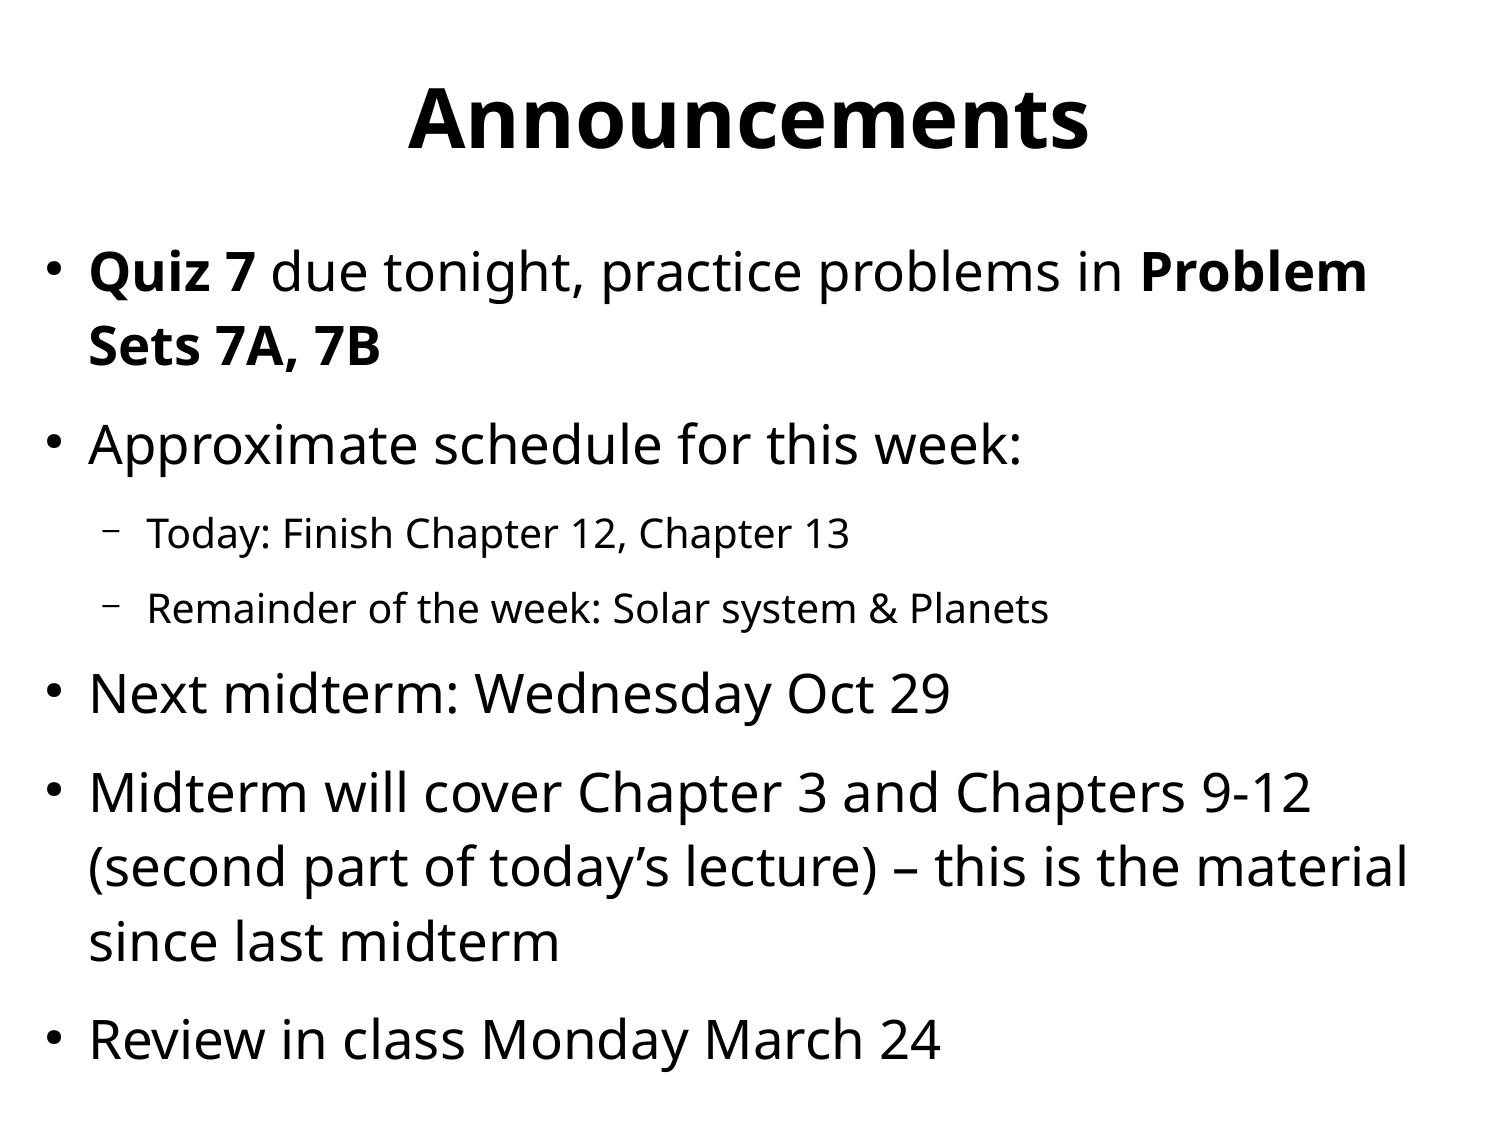

# Announcements
Quiz 7 due tonight, practice problems in Problem Sets 7A, 7B
Approximate schedule for this week:
Today: Finish Chapter 12, Chapter 13
Remainder of the week: Solar system & Planets
Next midterm: Wednesday Oct 29
Midterm will cover Chapter 3 and Chapters 9-12 (second part of today’s lecture) – this is the material since last midterm
Review in class Monday March 24